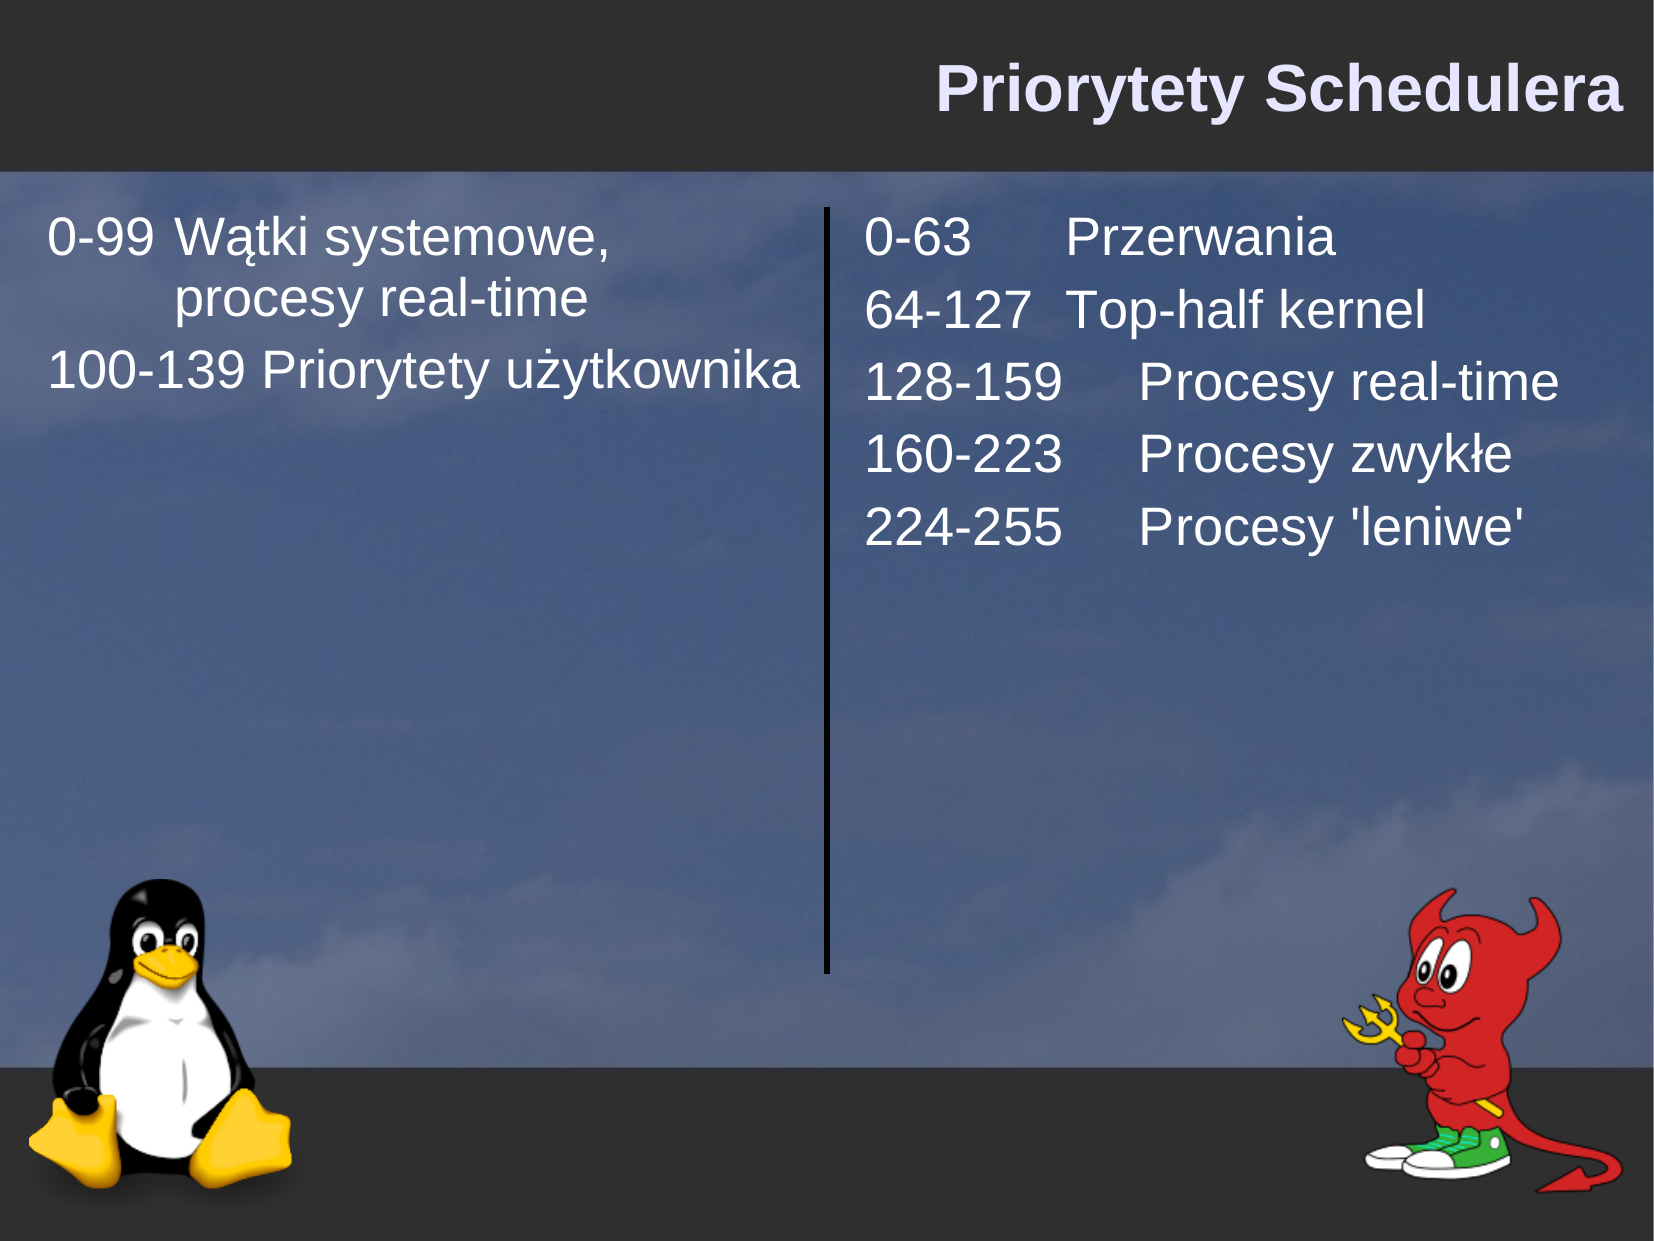

# Priorytety Schedulera
0-99	Wątki systemowe, 			procesy real-time
100-139 Priorytety użytkownika
0-63		Przerwania
64-127	Top-half kernel
128-159		Procesy real-time
160-223		Procesy zwykłe
224-255		Procesy 'leniwe'